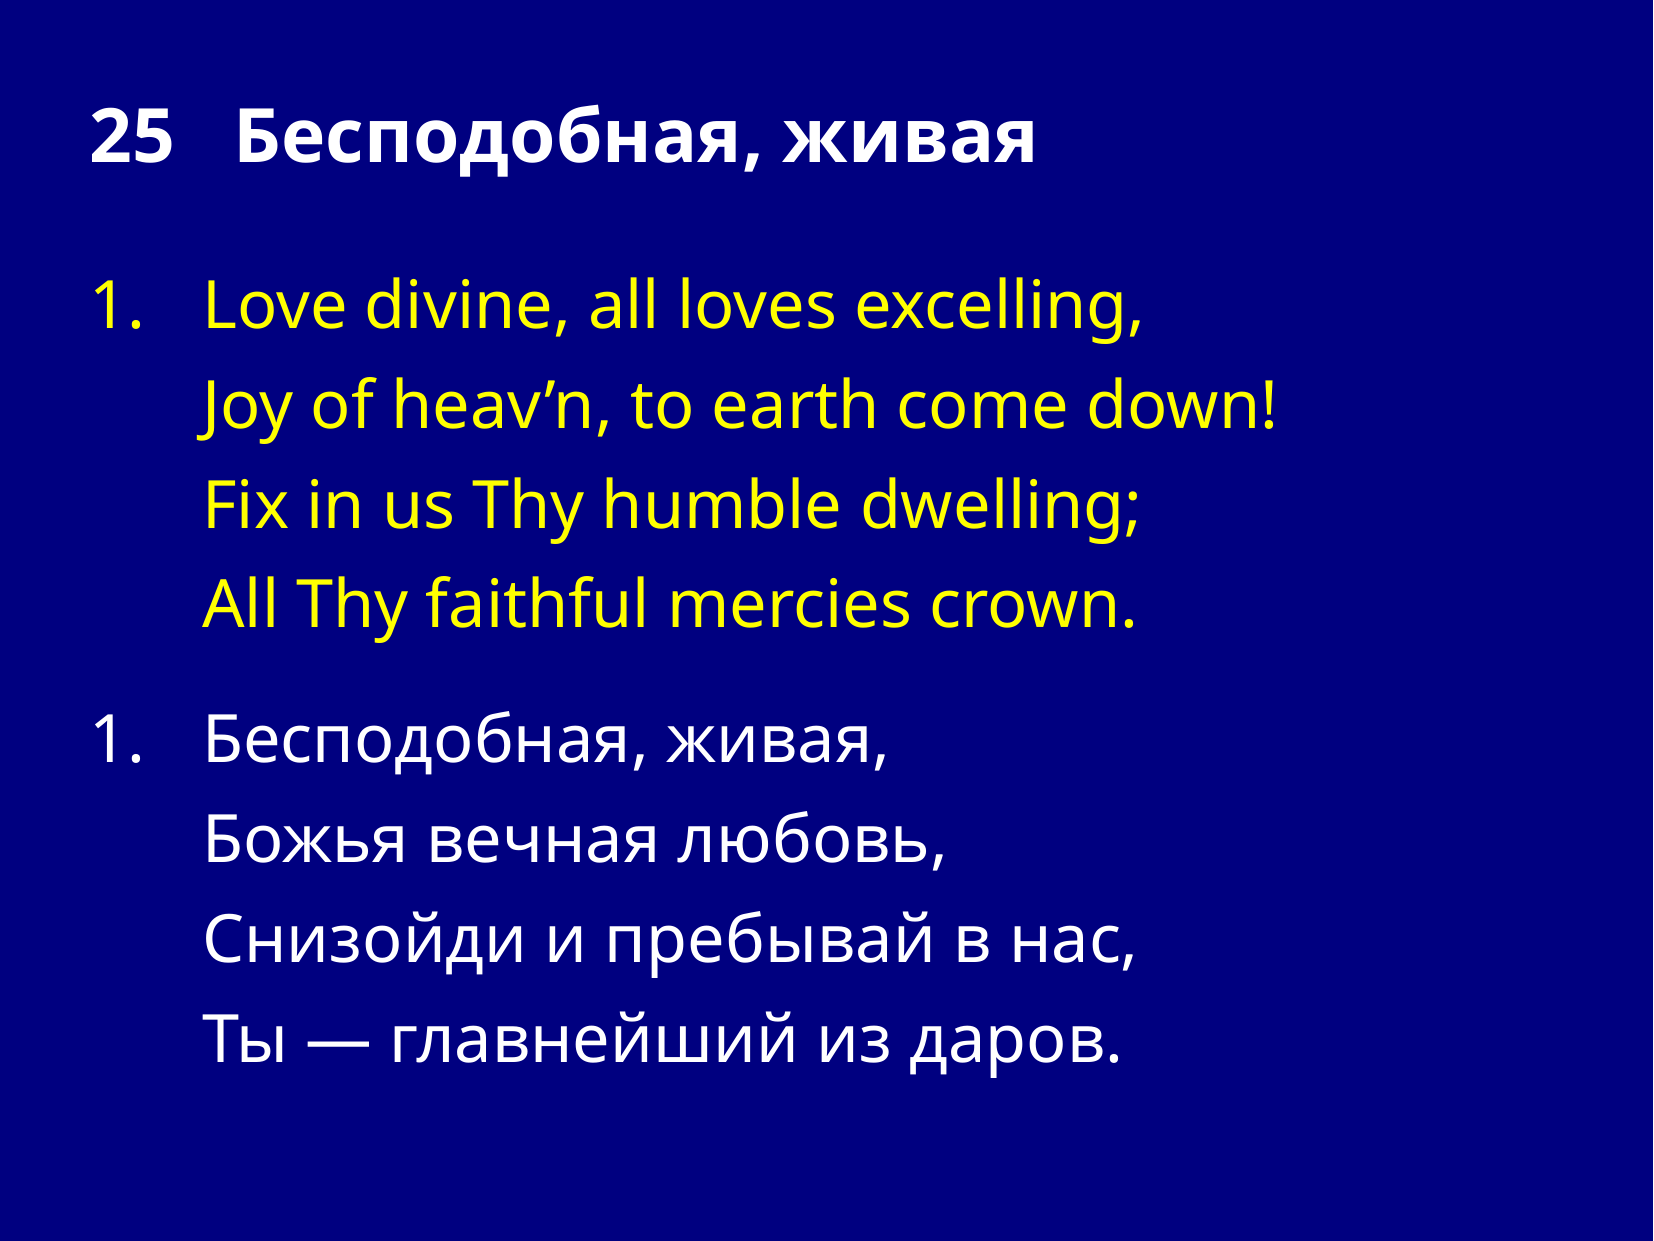

25 Бесподобная, живая
1.	Love divine, all loves excelling,
	Joy of heav’n, to earth come down!
	Fix in us Thy humble dwelling;
	All Thy faithful mercies crown.
1.	Бесподобная, живая,
	Божья вечная любовь,
	Снизойди и пребывай в нас,
	Ты — главнейший из даров.